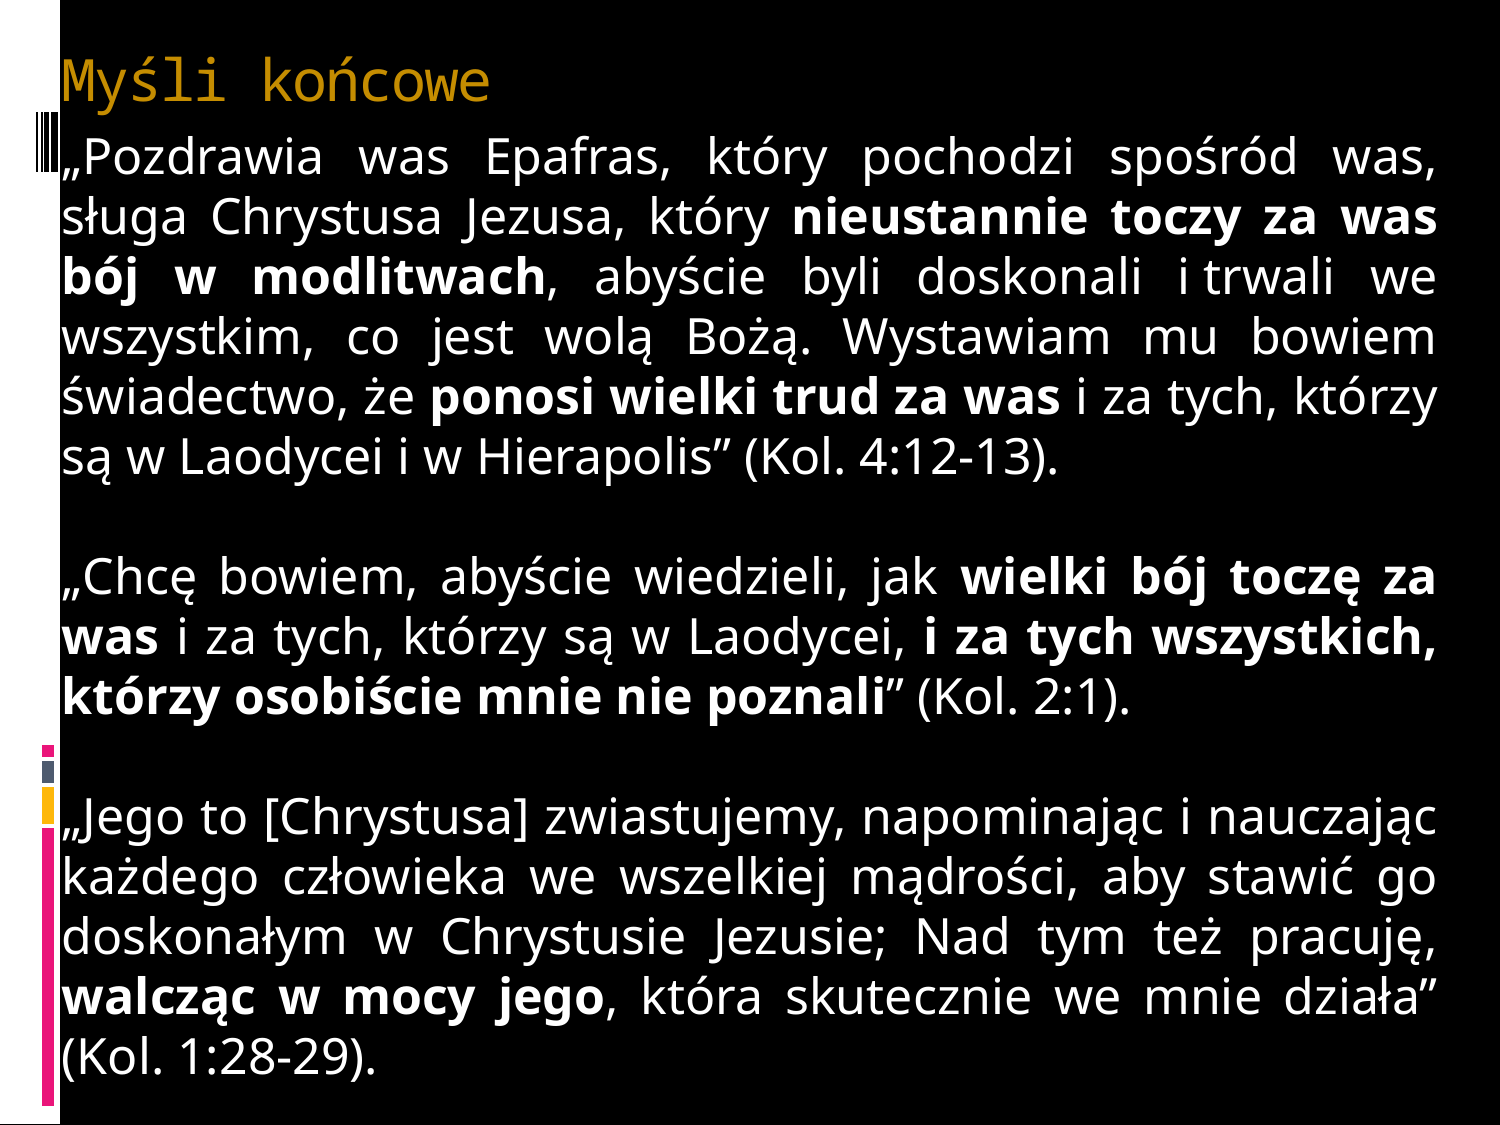

# Myśli końcowe
„Pozdrawia was Epafras, który pochodzi spośród was, sługa Chrystusa Jezusa, który nieustannie toczy za was bój w modlitwach, abyście byli doskonali i trwali we wszystkim, co jest wolą Bożą. Wystawiam mu bowiem świadectwo, że ponosi wielki trud za was i za tych, którzy są w Laodycei i w Hierapolis” (Kol. 4:12-13).
„Chcę bowiem, abyście wiedzieli, jak wielki bój toczę za was i za tych, którzy są w Laodycei, i za tych wszystkich, którzy osobiście mnie nie poznali” (Kol. 2:1).
„Jego to [Chrystusa] zwiastujemy, napominając i nauczając każdego człowieka we wszelkiej mądrości, aby stawić go doskonałym w Chrystusie Jezusie; Nad tym też pracuję, walcząc w mocy jego, która skutecznie we mnie działa” (Kol. 1:28-29).